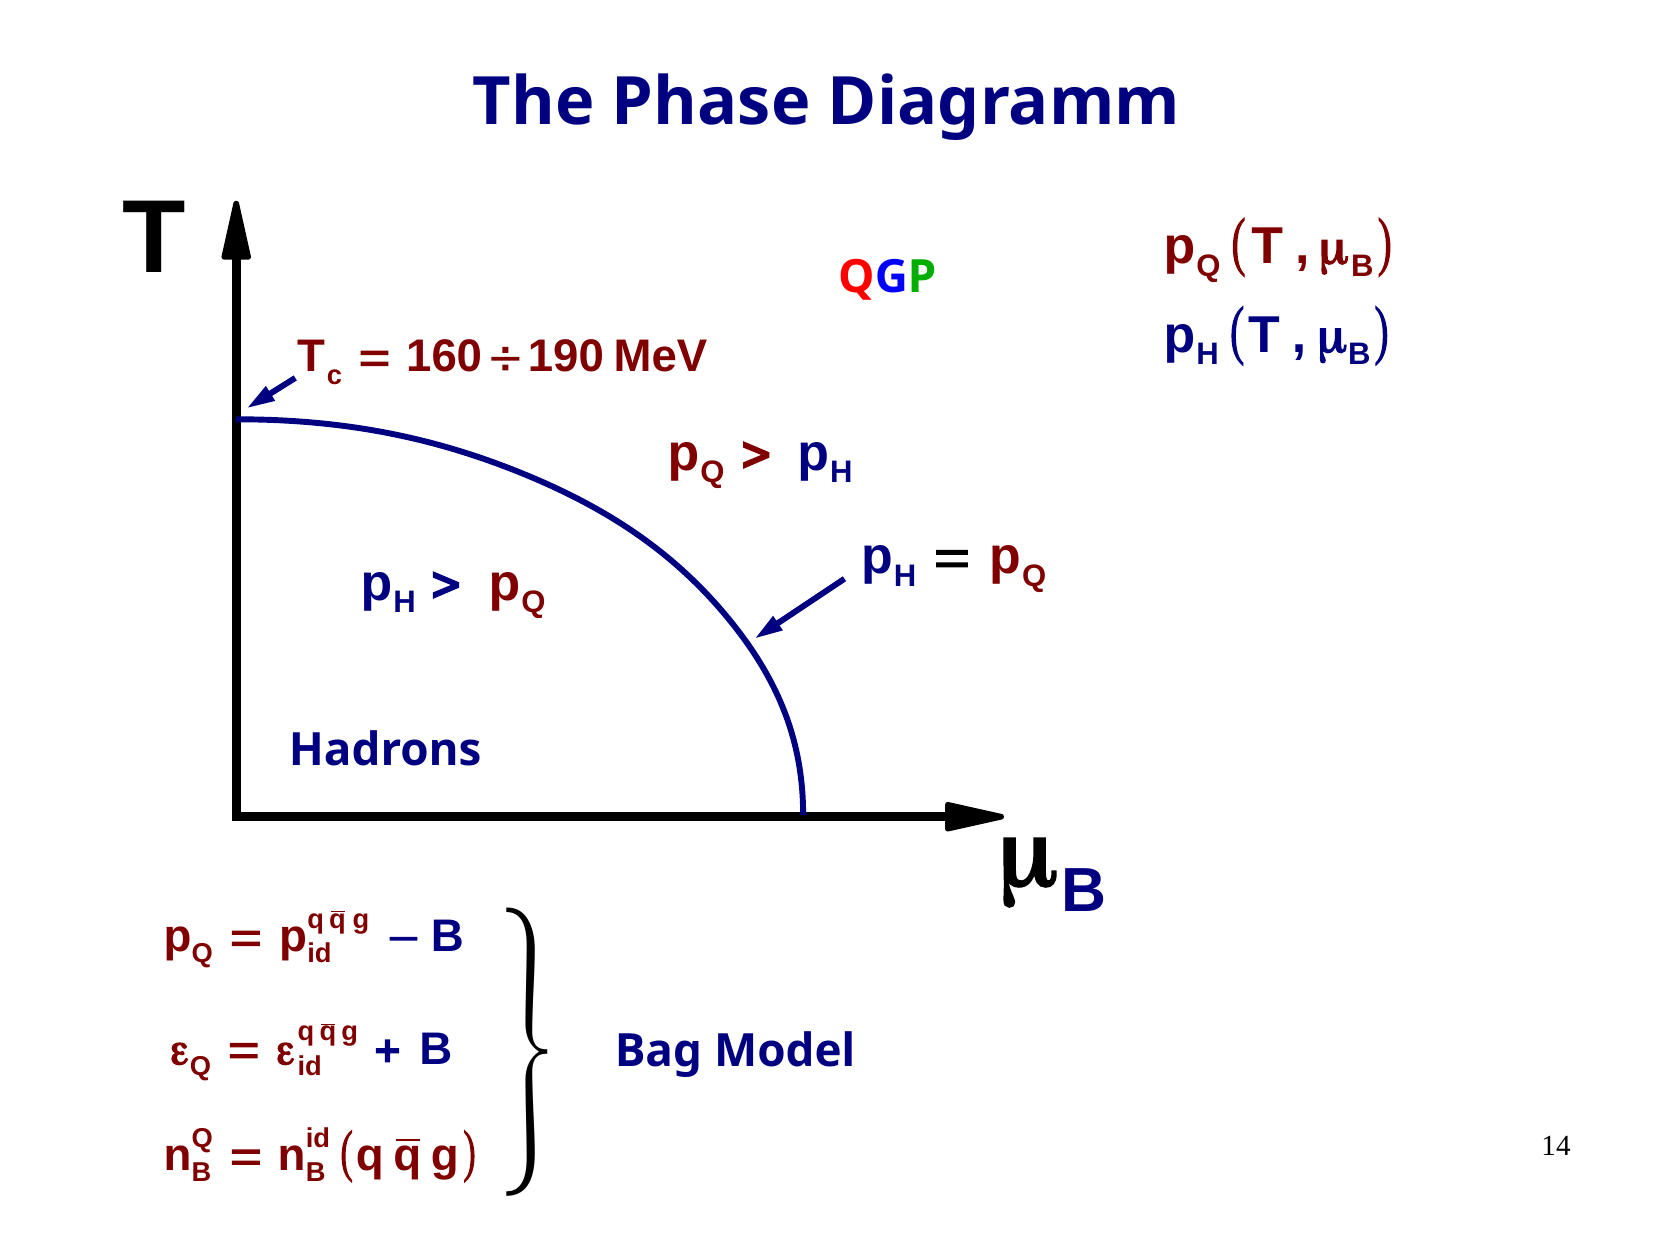

# The Phase Diagramm
QGP
Hadrons
Bag Model
14